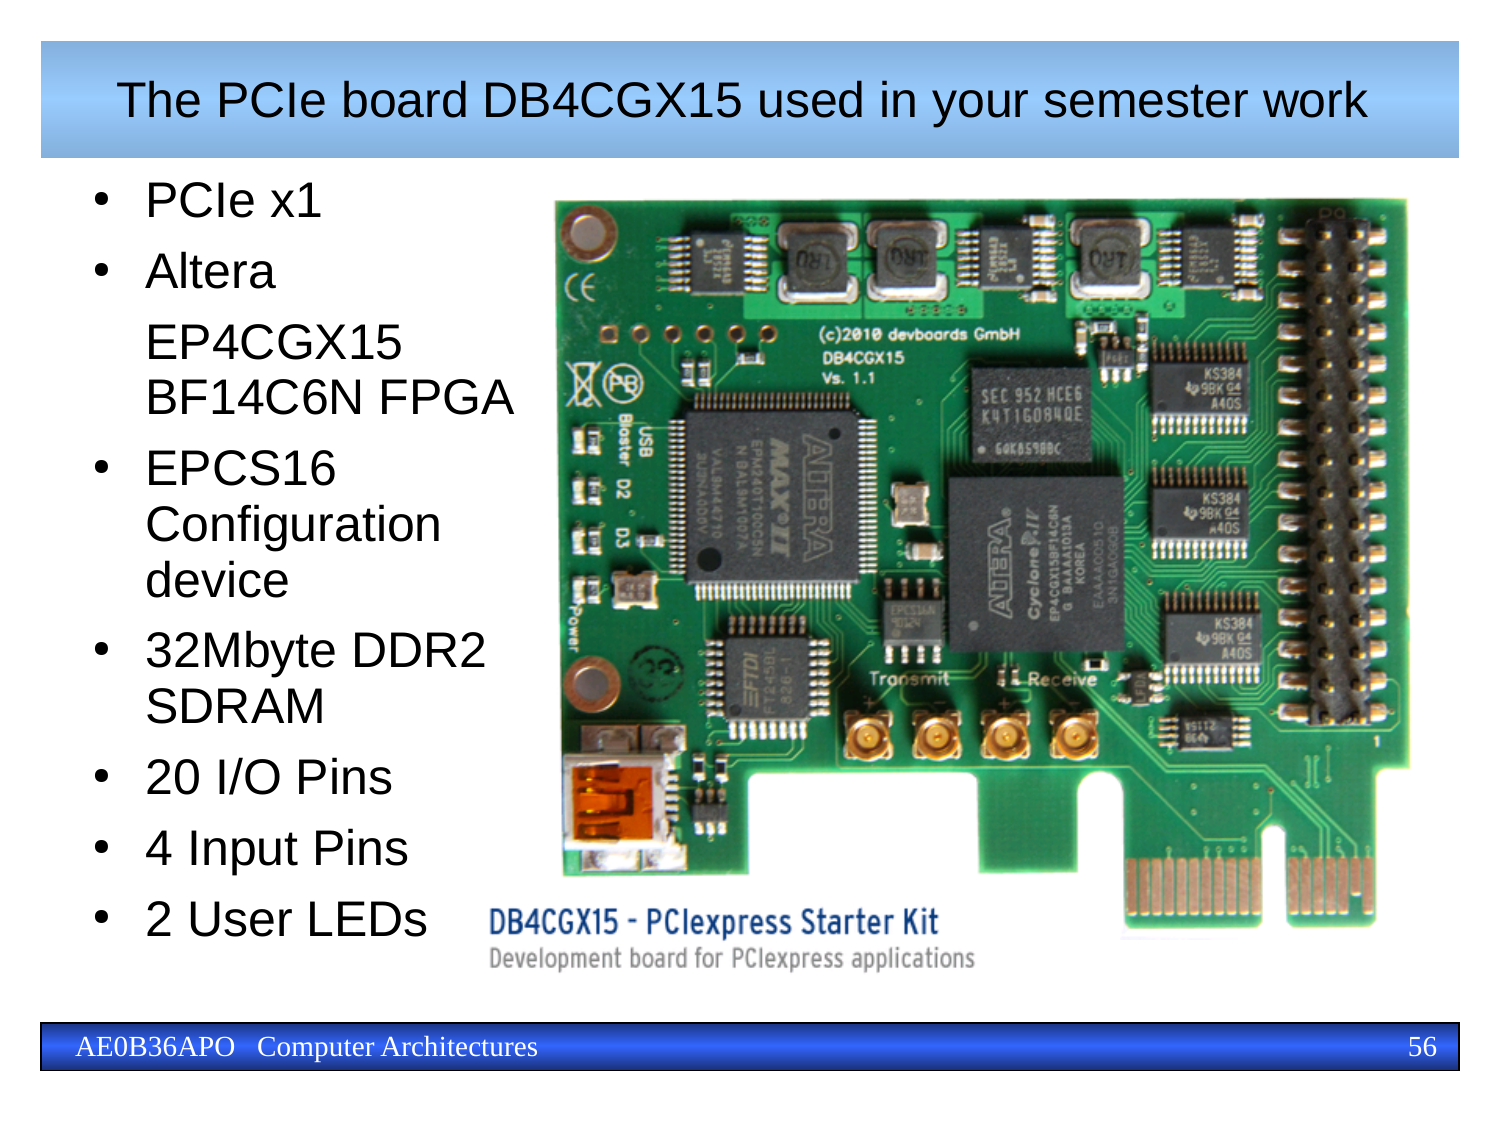

# The PCIe board DB4CGX15 used in your semester work
PCIe x1
Altera
EP4CGX15 BF14C6N FPGA
EPCS16 Configuration device
32Mbyte DDR2 SDRAM
20 I/O Pins
4 Input Pins
2 User LEDs
AE0B36APO Computer Architectures
56